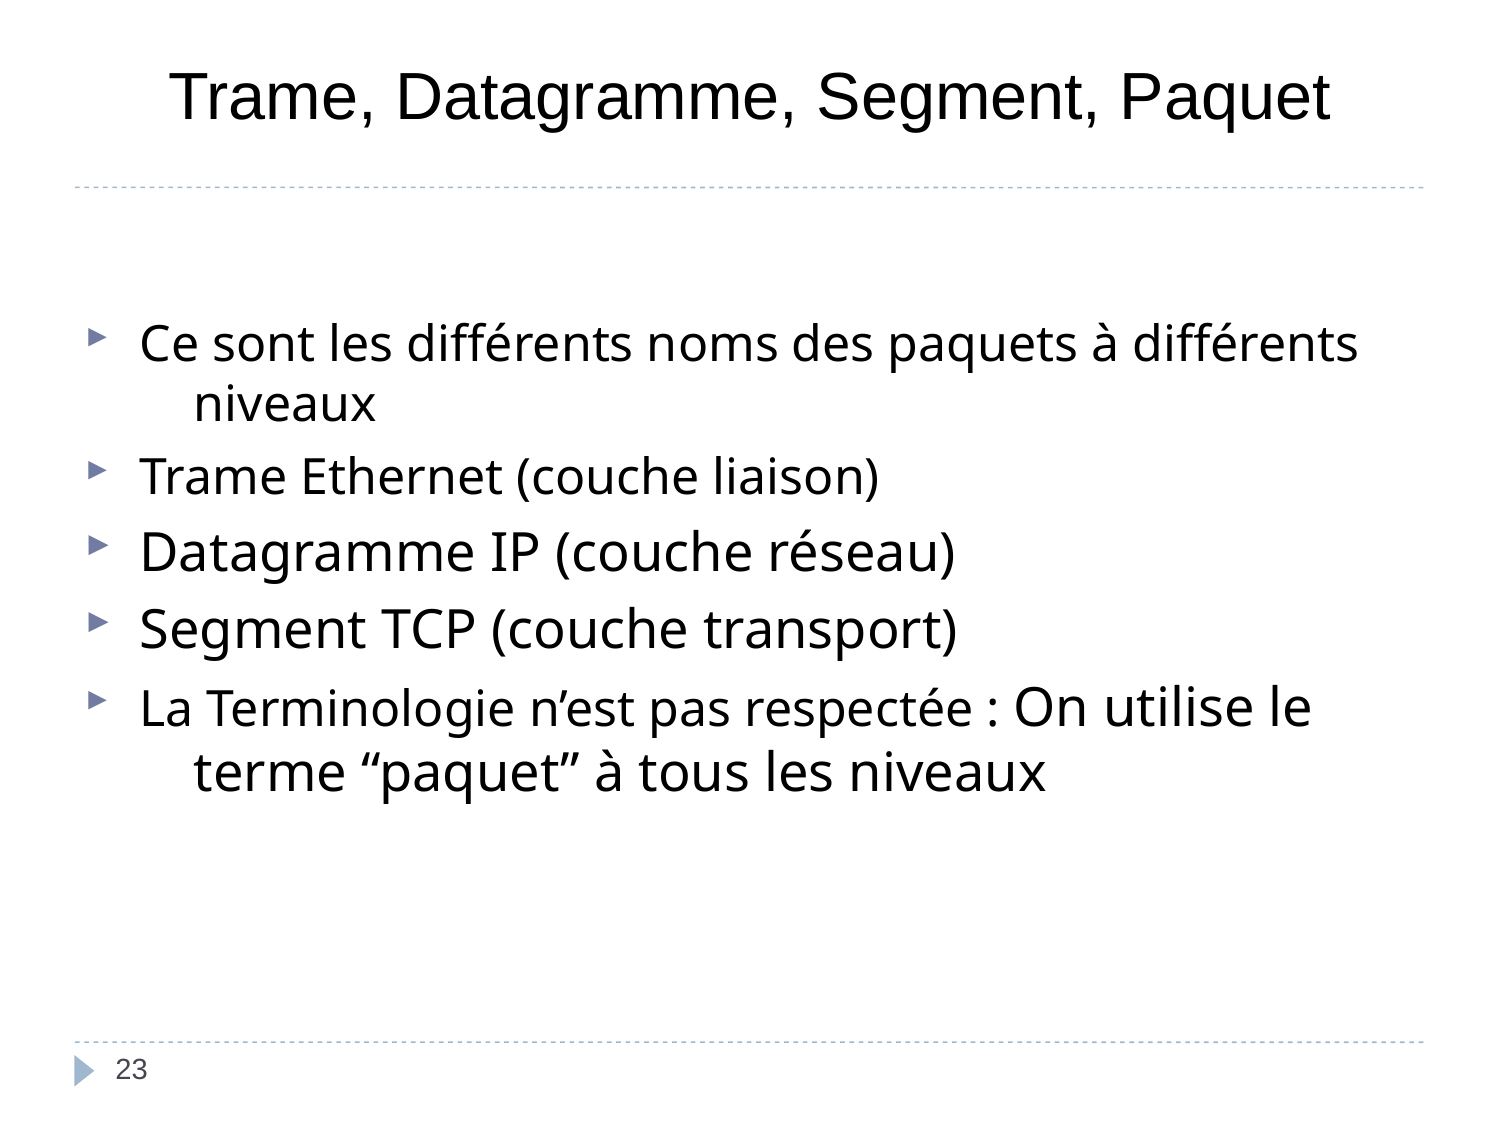

Trame, Datagramme, Segment, Paquet
# Ce sont les différents noms des paquets à différents niveaux
Trame Ethernet (couche liaison)
Datagramme IP (couche réseau)‏
Segment TCP (couche transport)‏
La Terminologie n’est pas respectée : On utilise le terme “paquet” à tous les niveaux
16